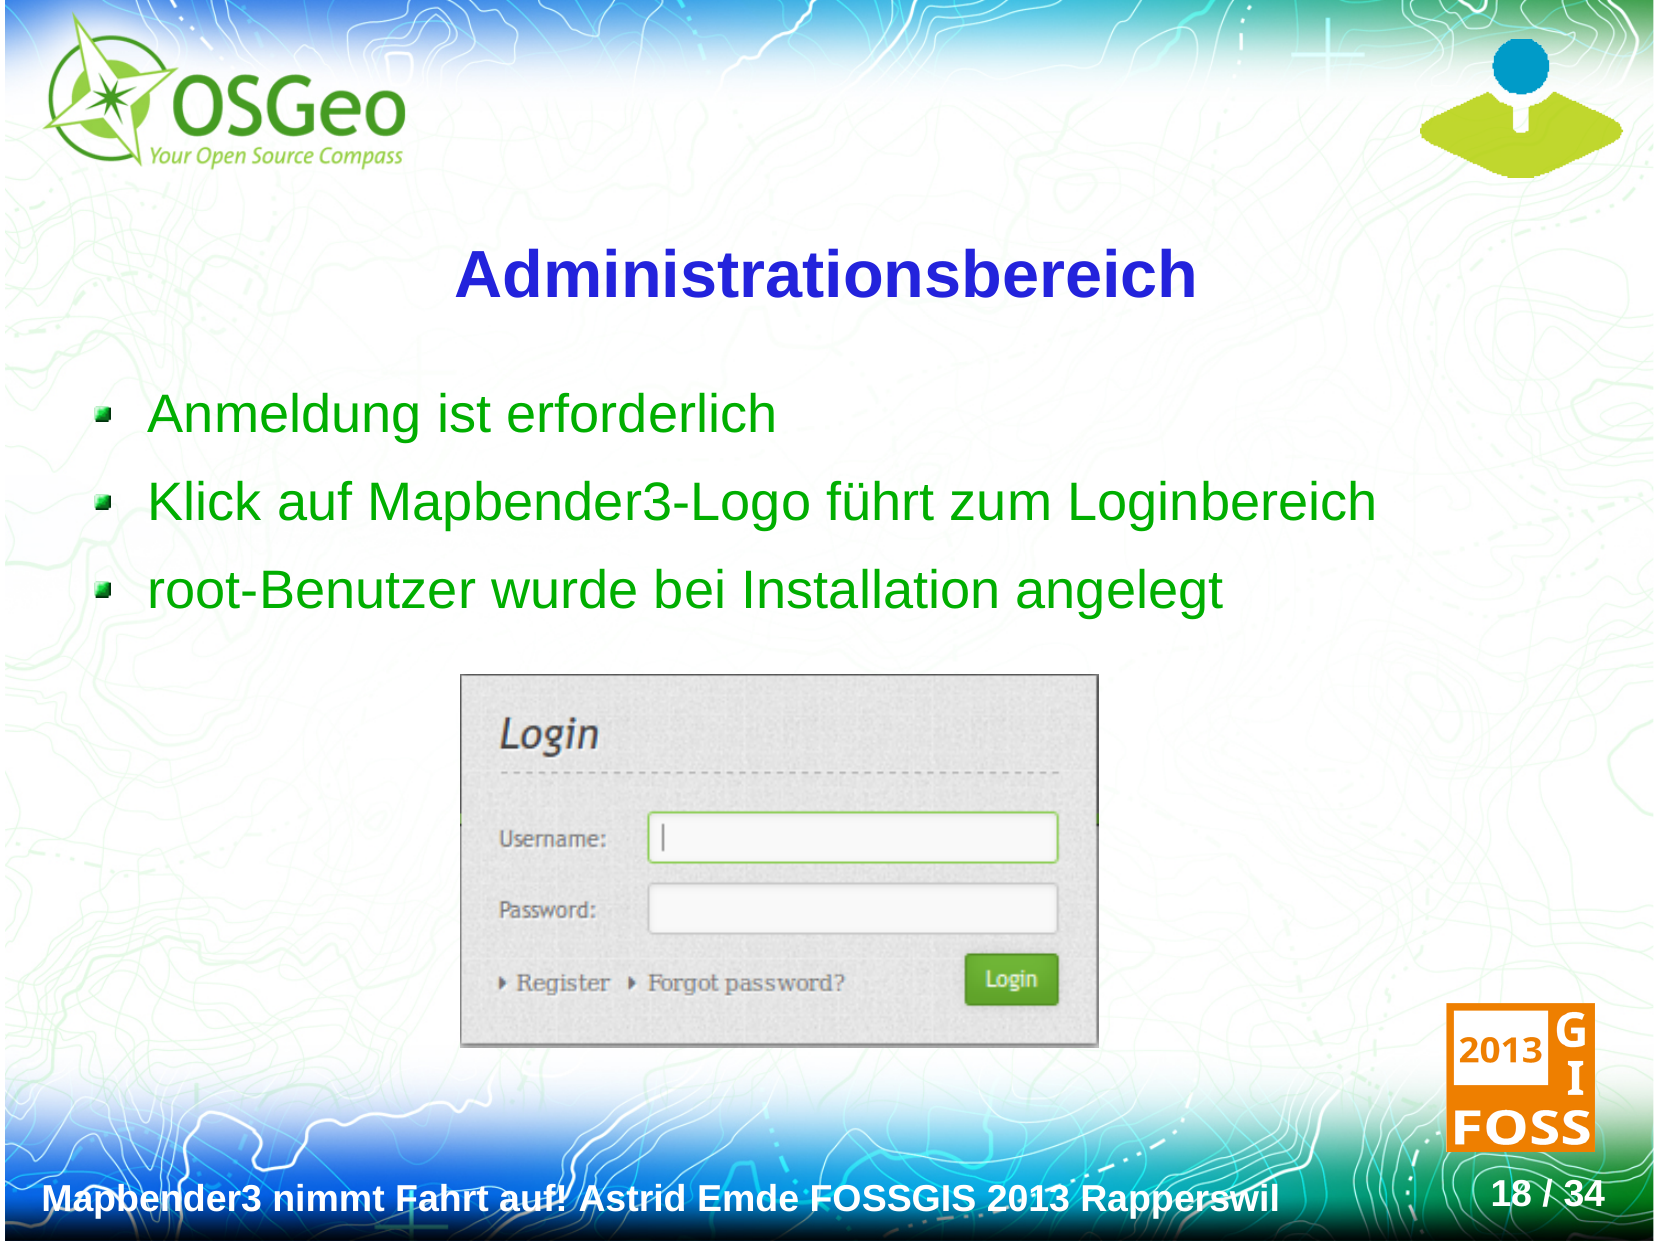

# Administrationsbereich
Anmeldung ist erforderlich
Klick auf Mapbender3-Logo führt zum Loginbereich
root-Benutzer wurde bei Installation angelegt